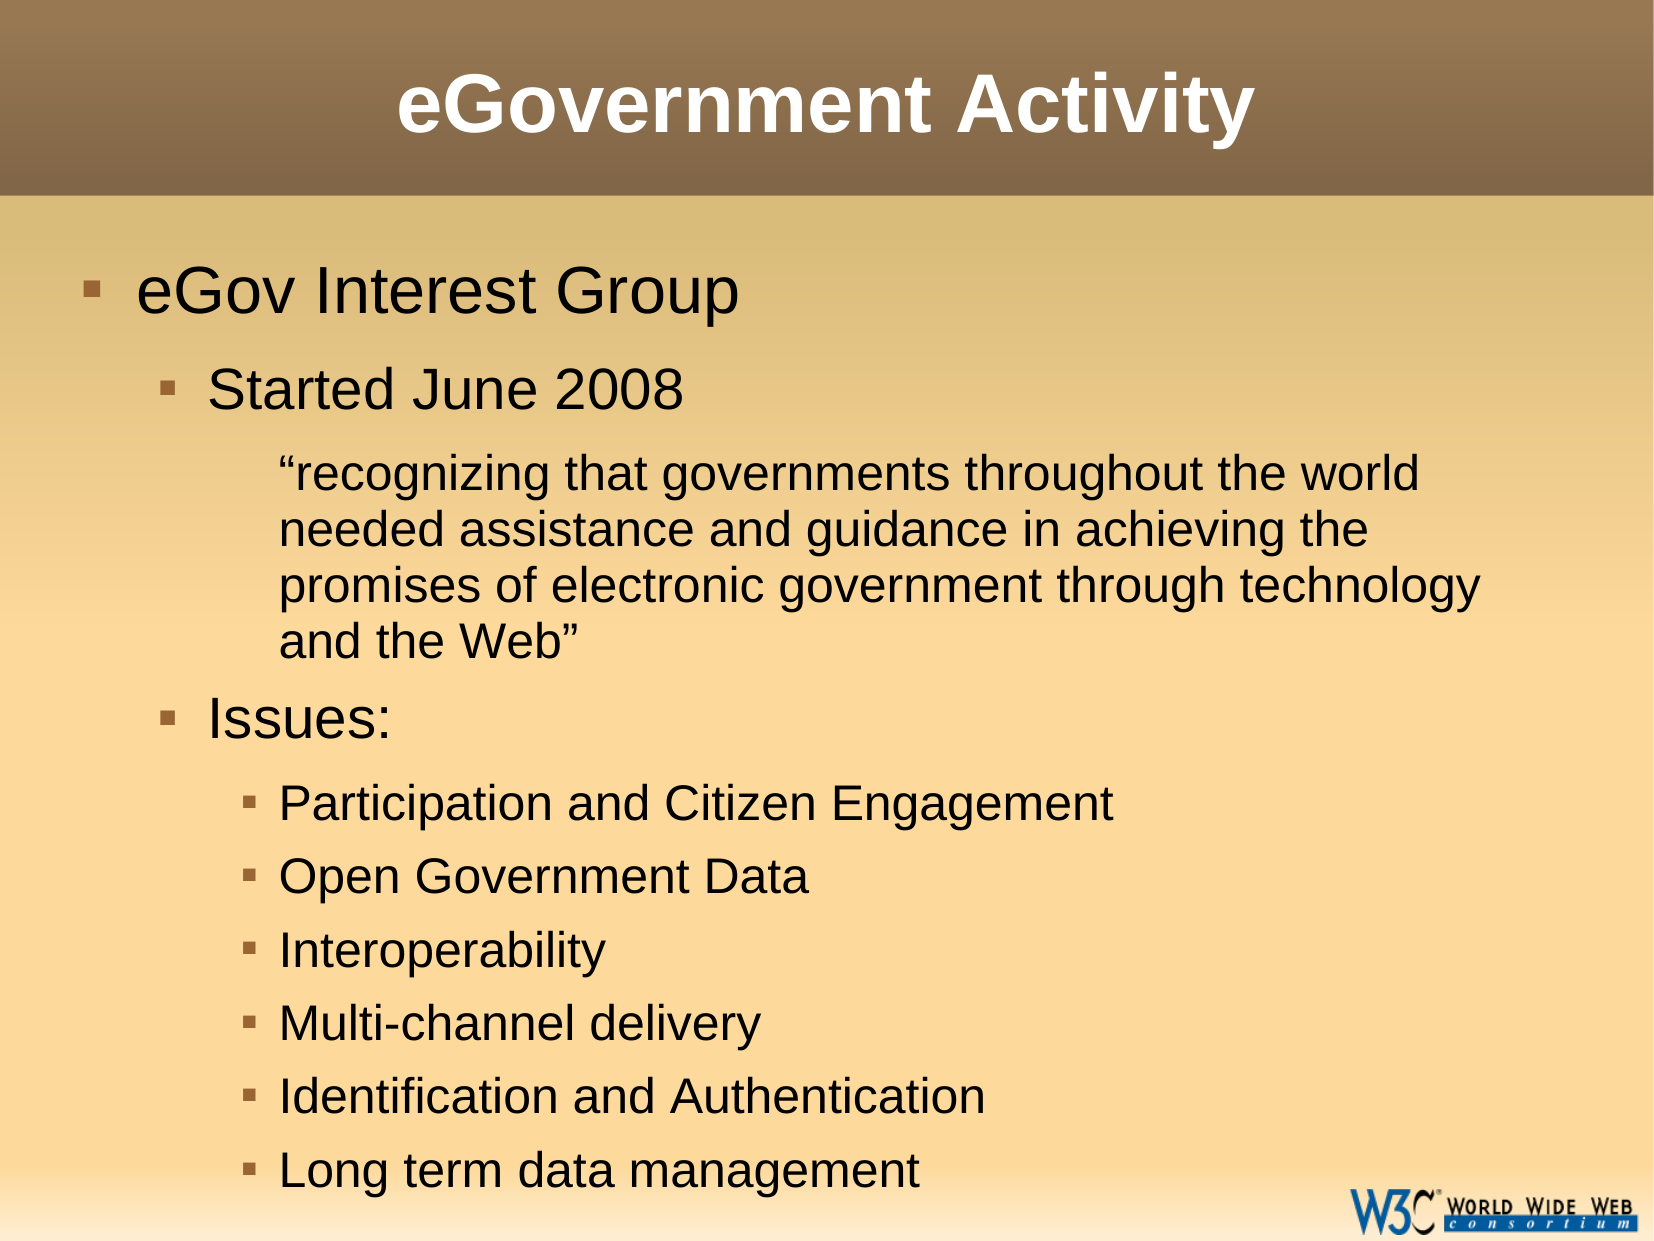

# eGovernment Activity
eGov Interest Group
Started June 2008
“recognizing that governments throughout the world needed assistance and guidance in achieving the promises of electronic government through technology and the Web”
Issues:
Participation and Citizen Engagement
Open Government Data
Interoperability
Multi-channel delivery
Identification and Authentication
Long term data management